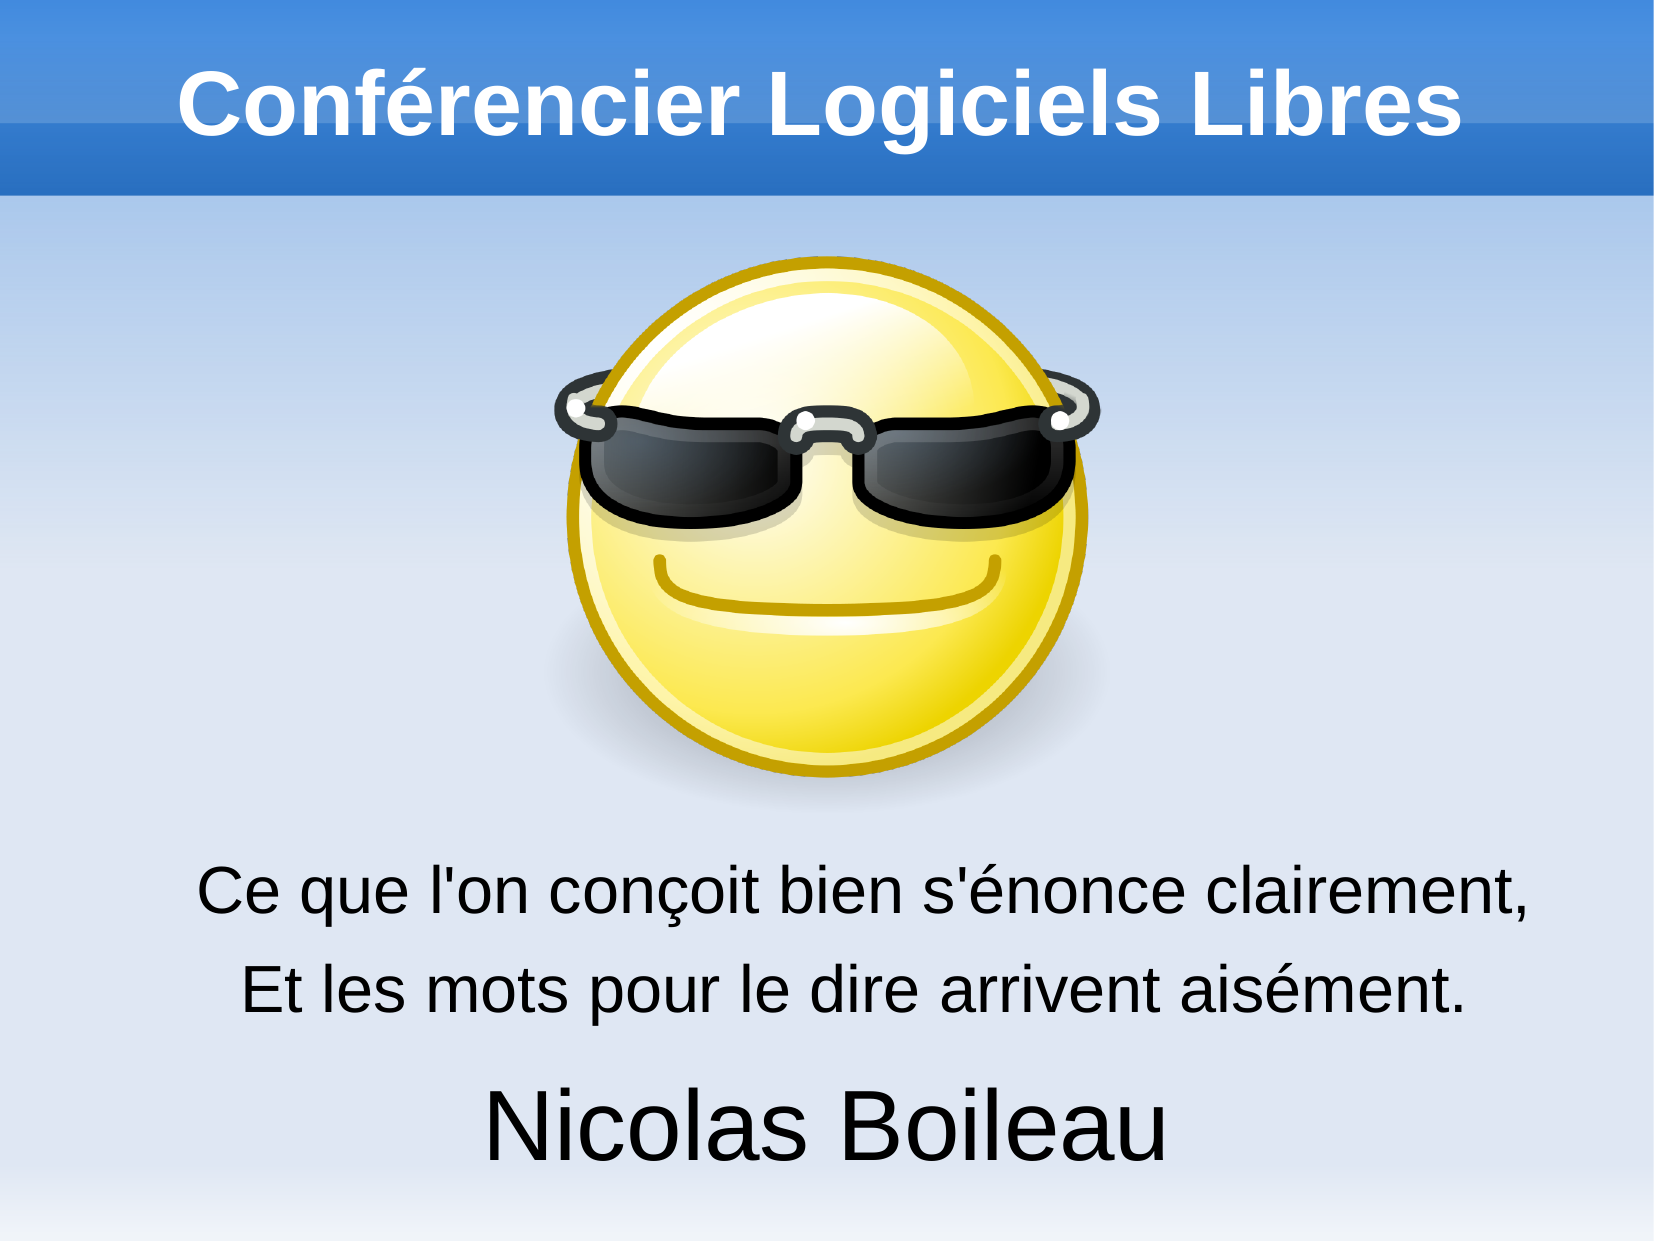

# Conférencier Logiciels Libres
 Ce que l'on conçoit bien s'énonce clairement,
 Et les mots pour le dire arrivent aisément.
Nicolas Boileau